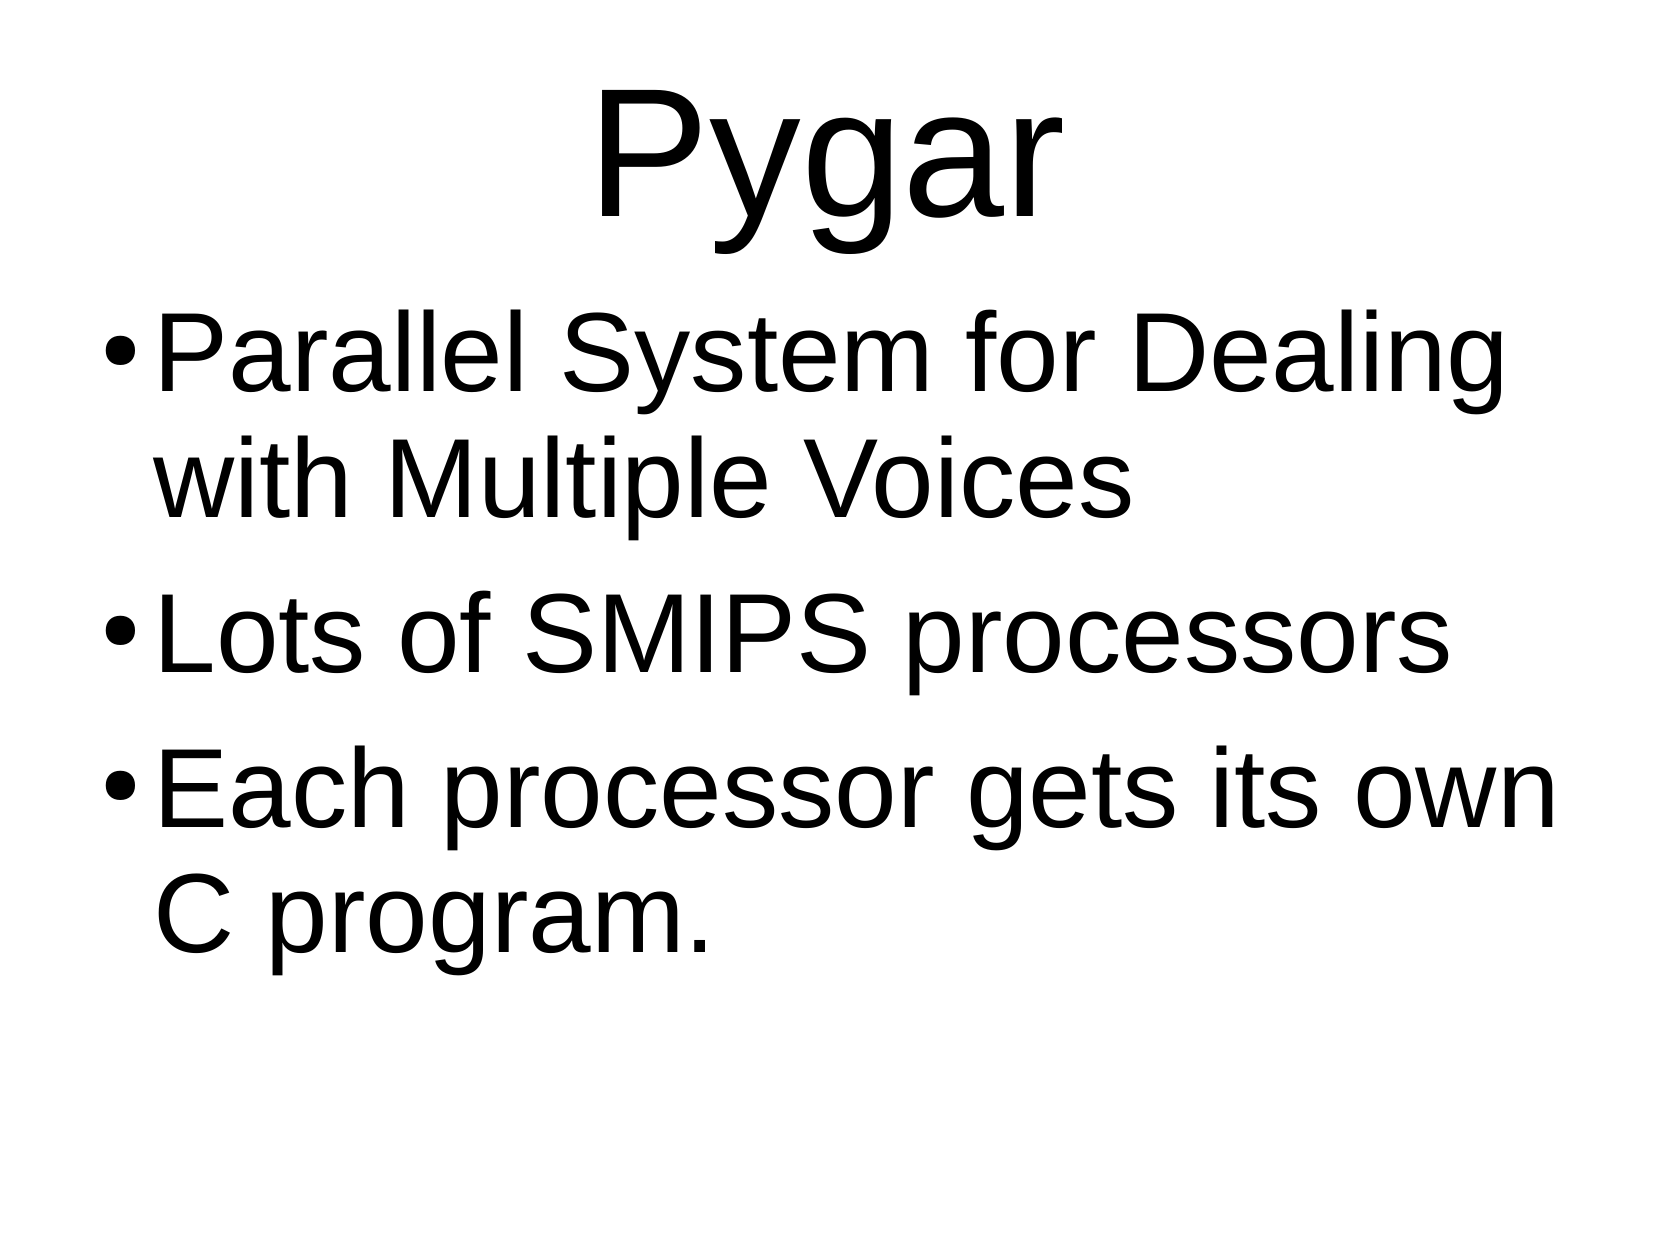

# Pygar
Parallel System for Dealing with Multiple Voices
Lots of SMIPS processors
Each processor gets its own C program.